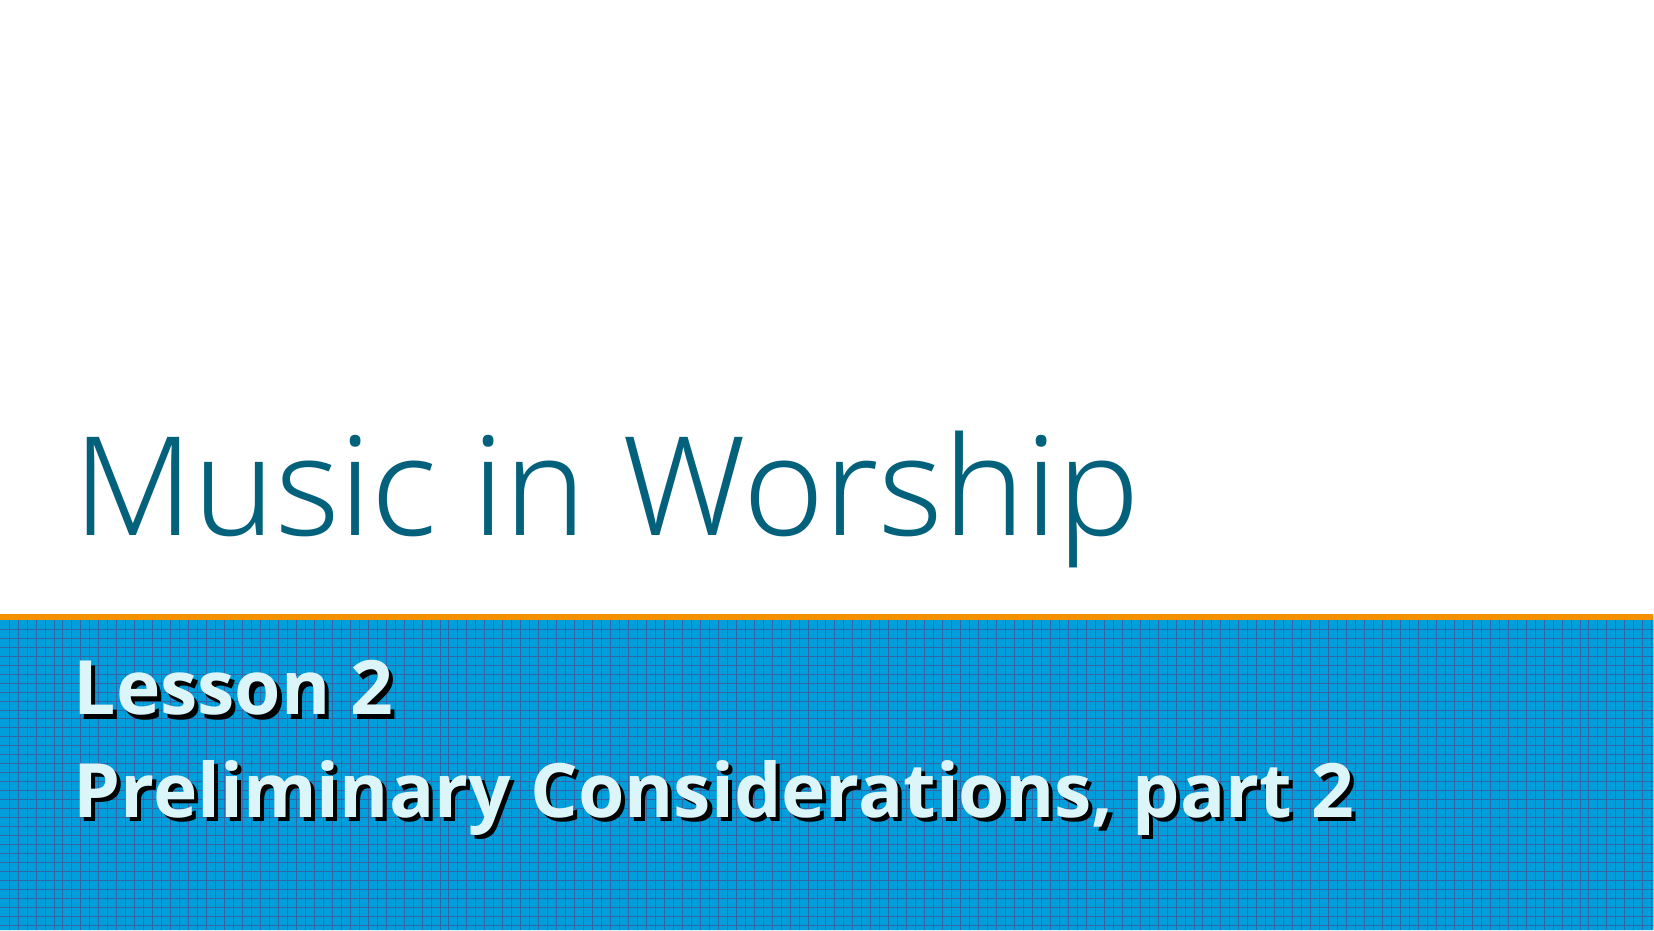

# Music in Worship
Lesson 2
Preliminary Considerations, part 2